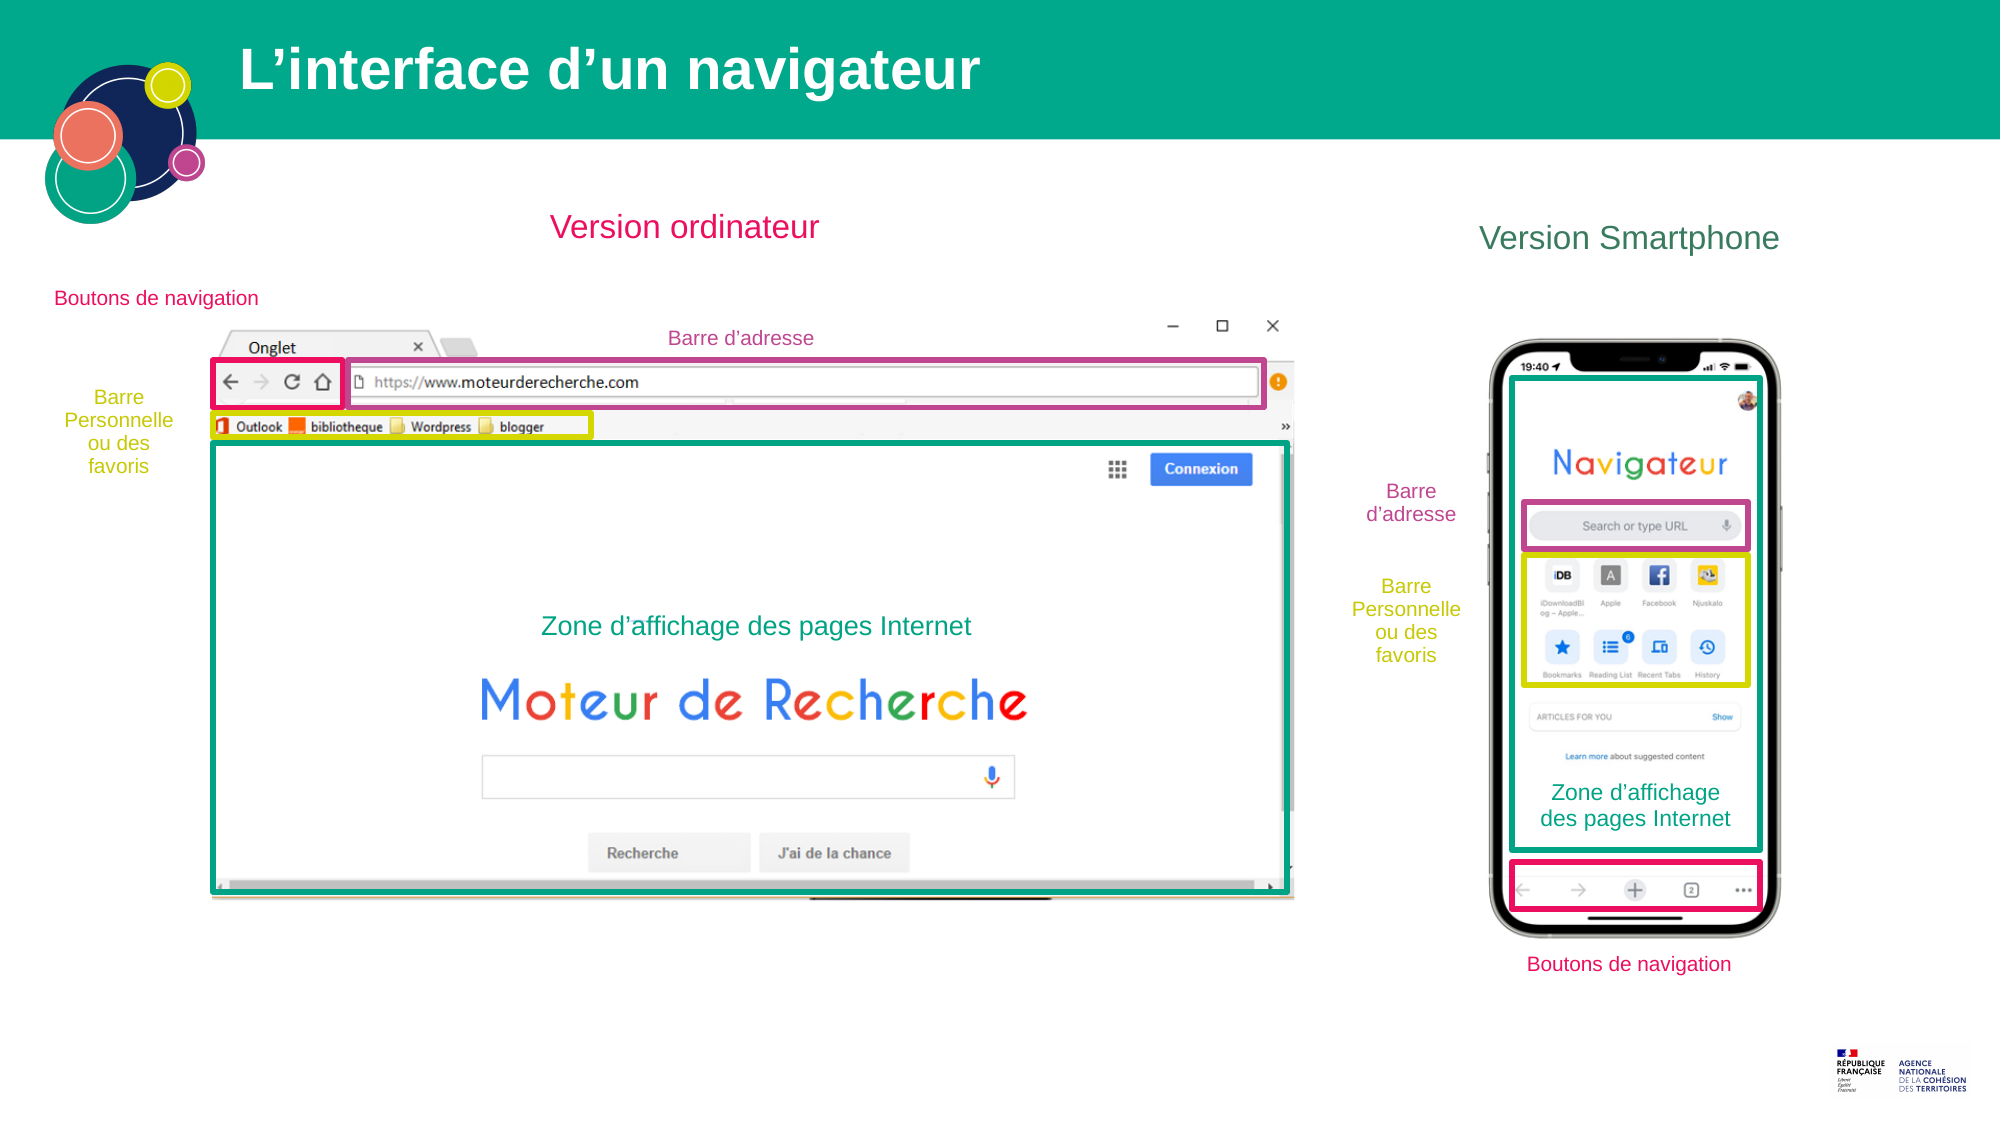

L’interface d’un navigateur
Version ordinateur
Version Smartphone
Boutons de navigation
Barre d’adresse
Barre Personnelle ou des favoris
Barre d’adresse
Barre Personnelle ou des favoris
Zone d’affichage des pages Internet
Zone d’affichage des pages Internet
Possibilité de partager
Boutons de navigation